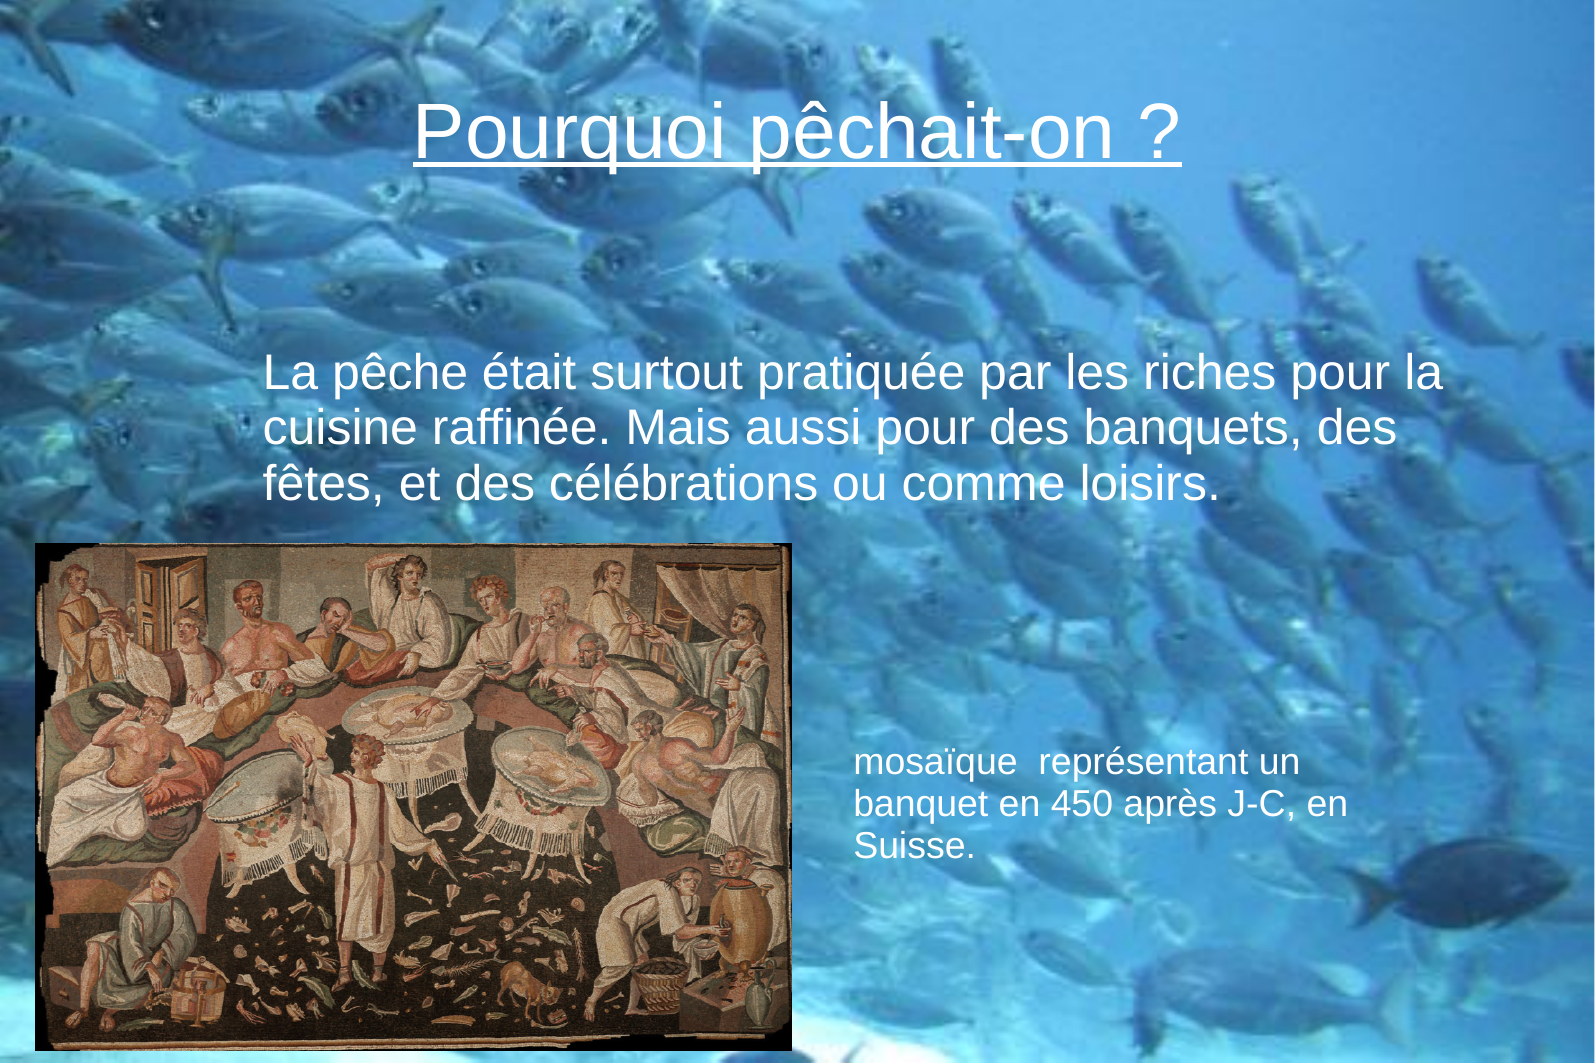

# Pourquoi pêchait-on ?
La pêche était surtout pratiquée par les riches pour la cuisine raffinée. Mais aussi pour des banquets, des fêtes, et des célébrations ou comme loisirs.
mosaïque représentant un banquet en 450 après J-C, en Suisse.